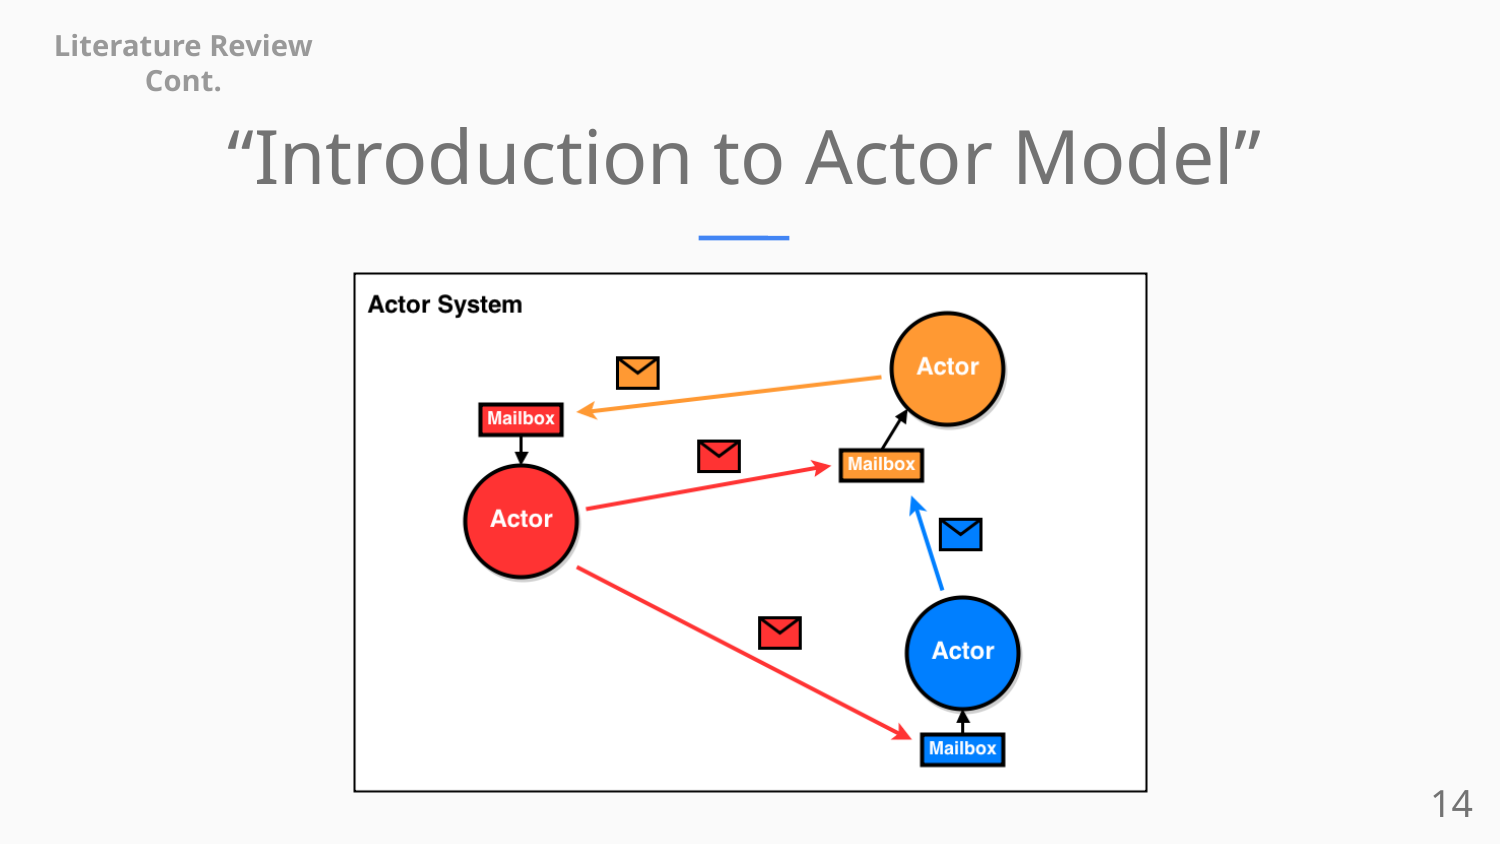

Literature Review Cont.
# “Introduction to Actor Model”
- From an expert
14